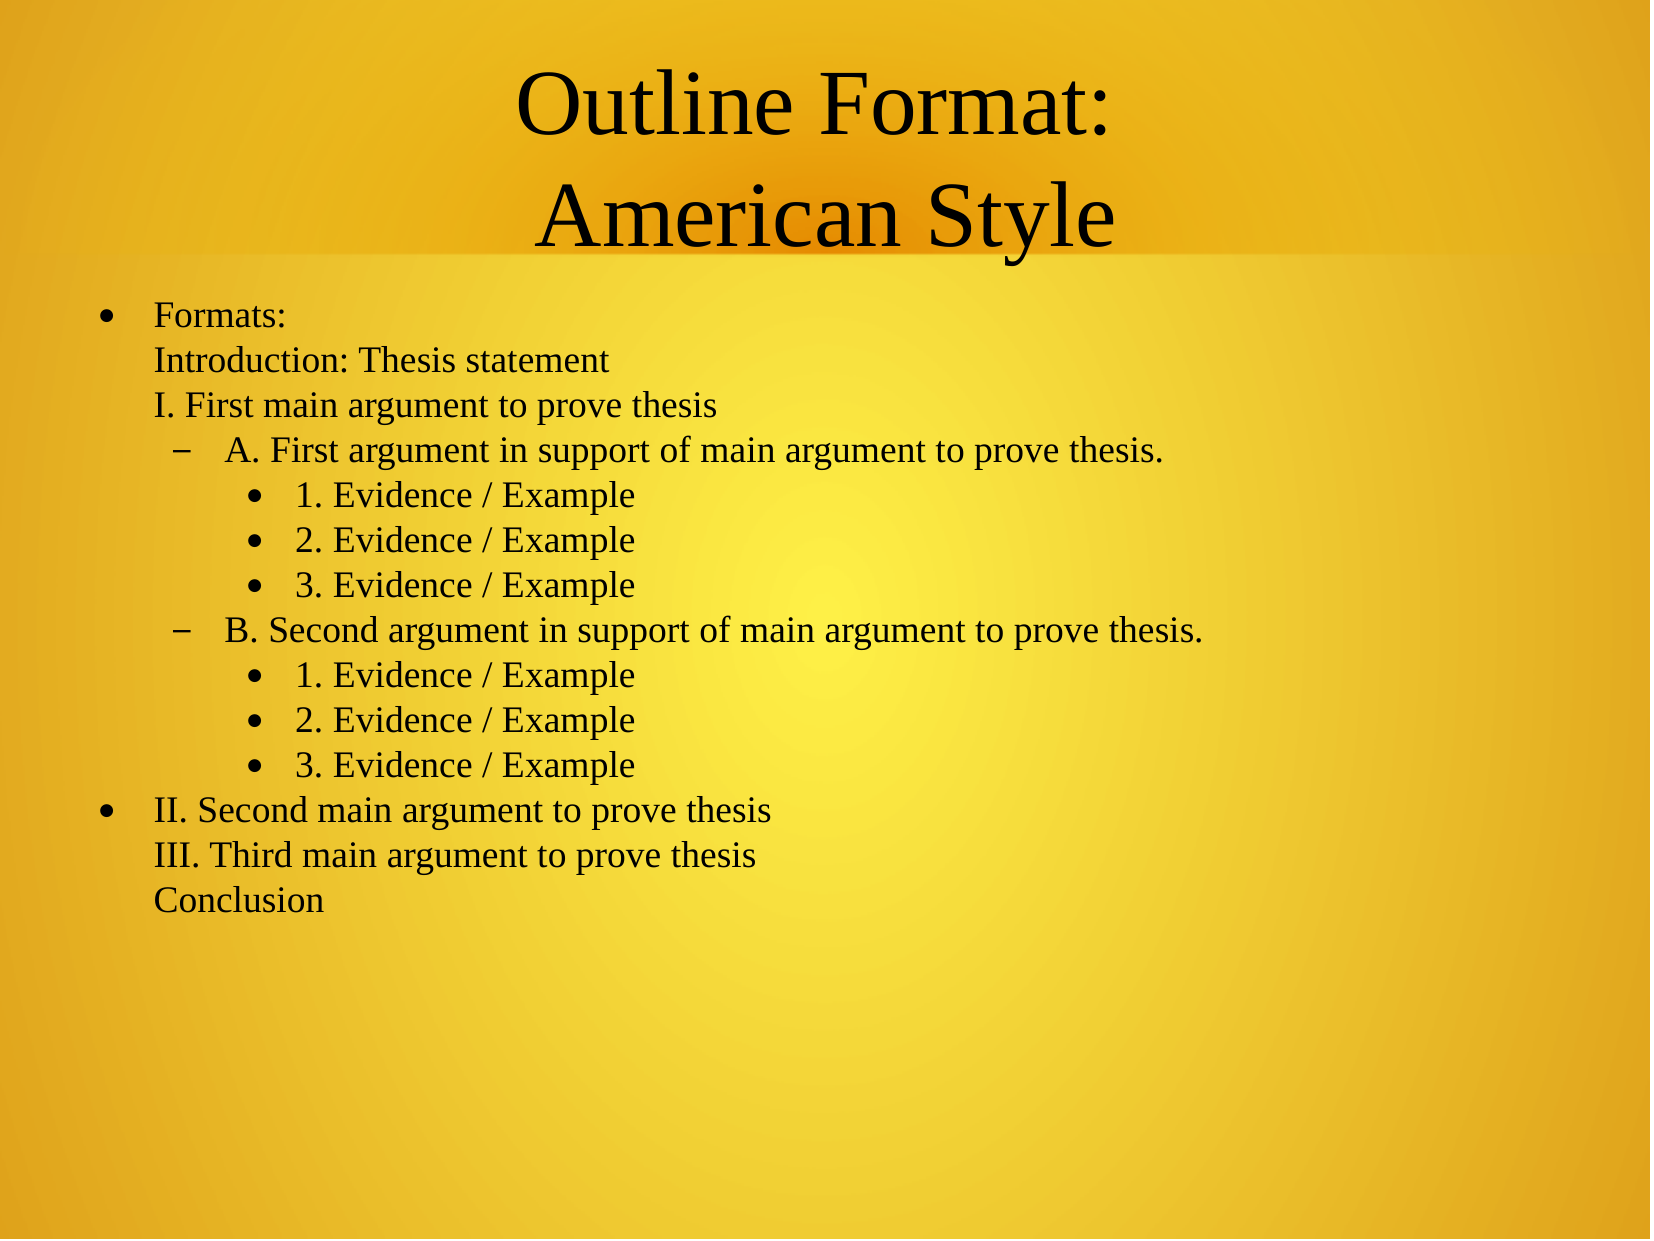

Outline Format:
American Style
Formats:
Introduction: Thesis statement
I. First main argument to prove thesis
A. First argument in support of main argument to prove thesis.
1. Evidence / Example
2. Evidence / Example
3. Evidence / Example
B. Second argument in support of main argument to prove thesis.
1. Evidence / Example
2. Evidence / Example
3. Evidence / Example
II. Second main argument to prove thesis
III. Third main argument to prove thesis
Conclusion